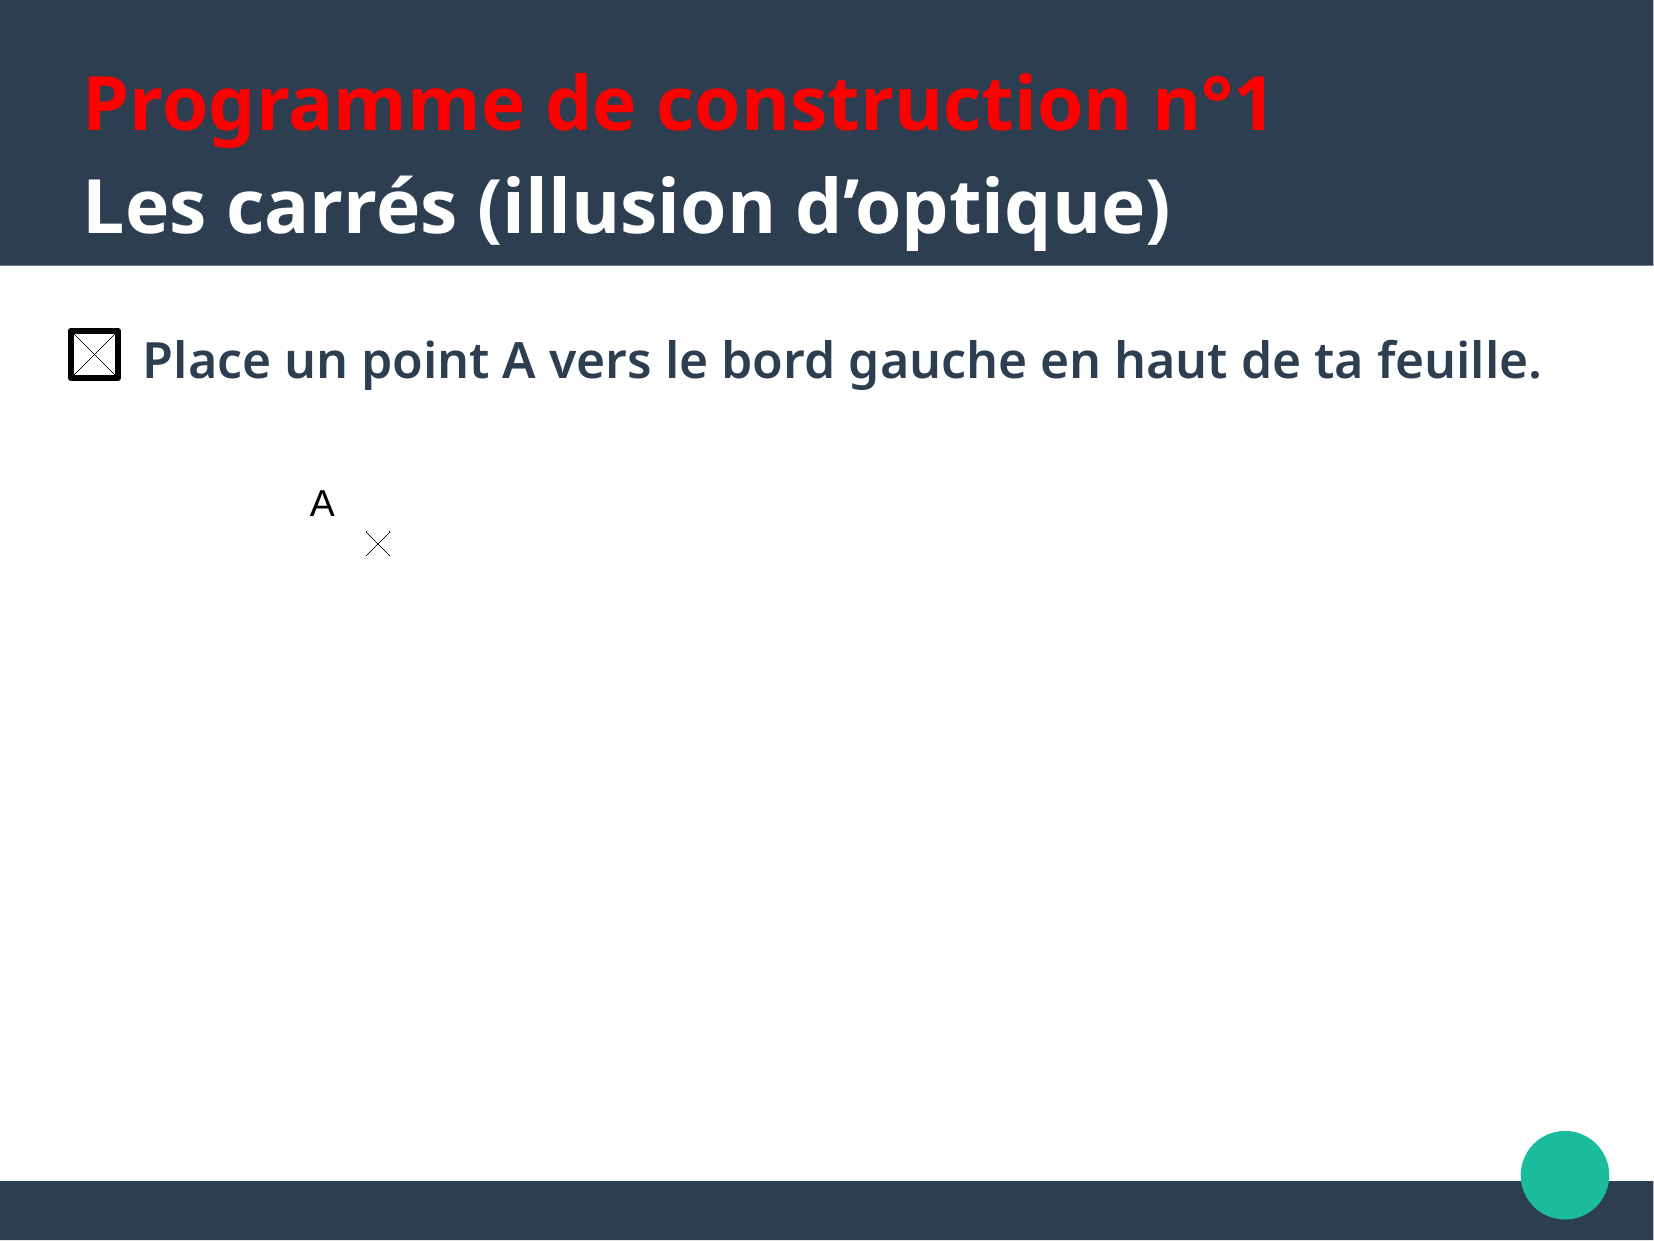

Programme de construction n°1
Les carrés (illusion d’optique)
# Place un point A vers le bord gauche en haut de ta feuille.
A